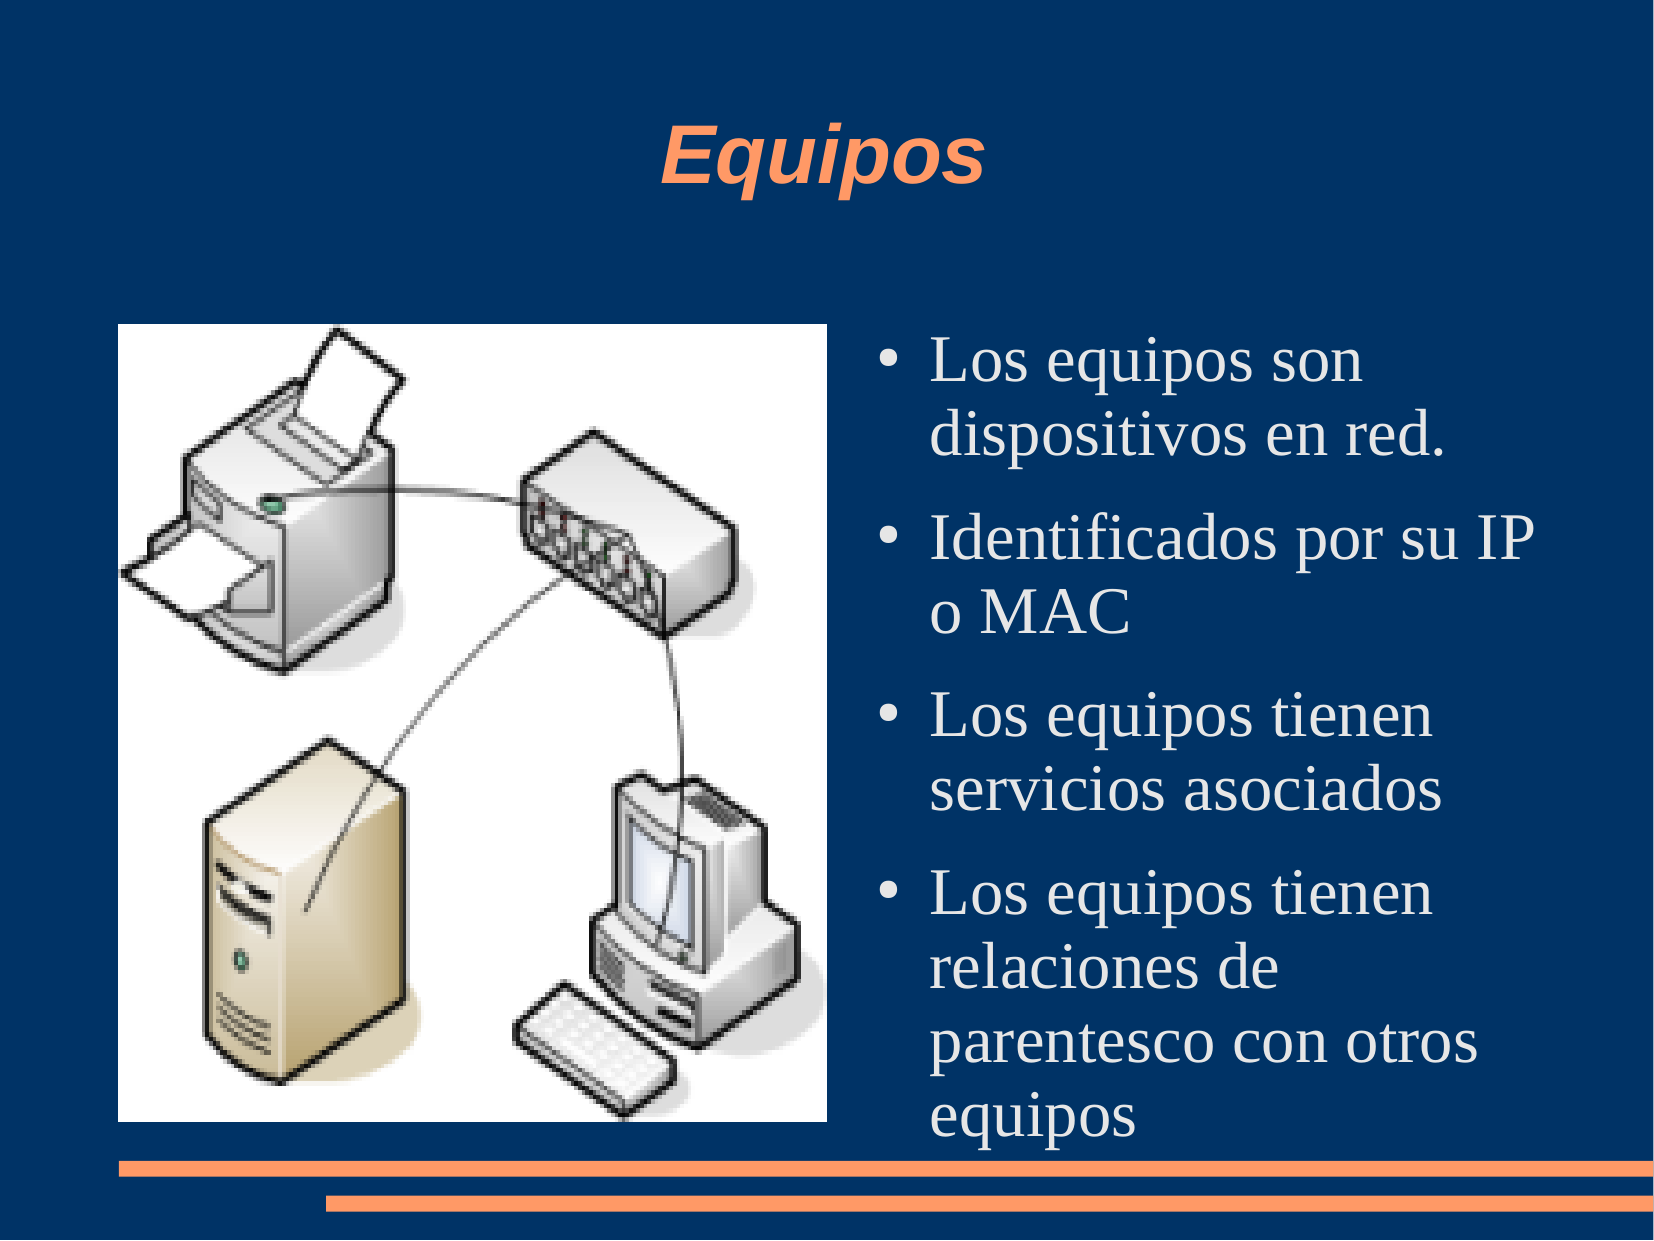

# Equipos
Los equipos son dispositivos en red.
Identificados por su IP o MAC
Los equipos tienen servicios asociados
Los equipos tienen relaciones de parentesco con otros equipos